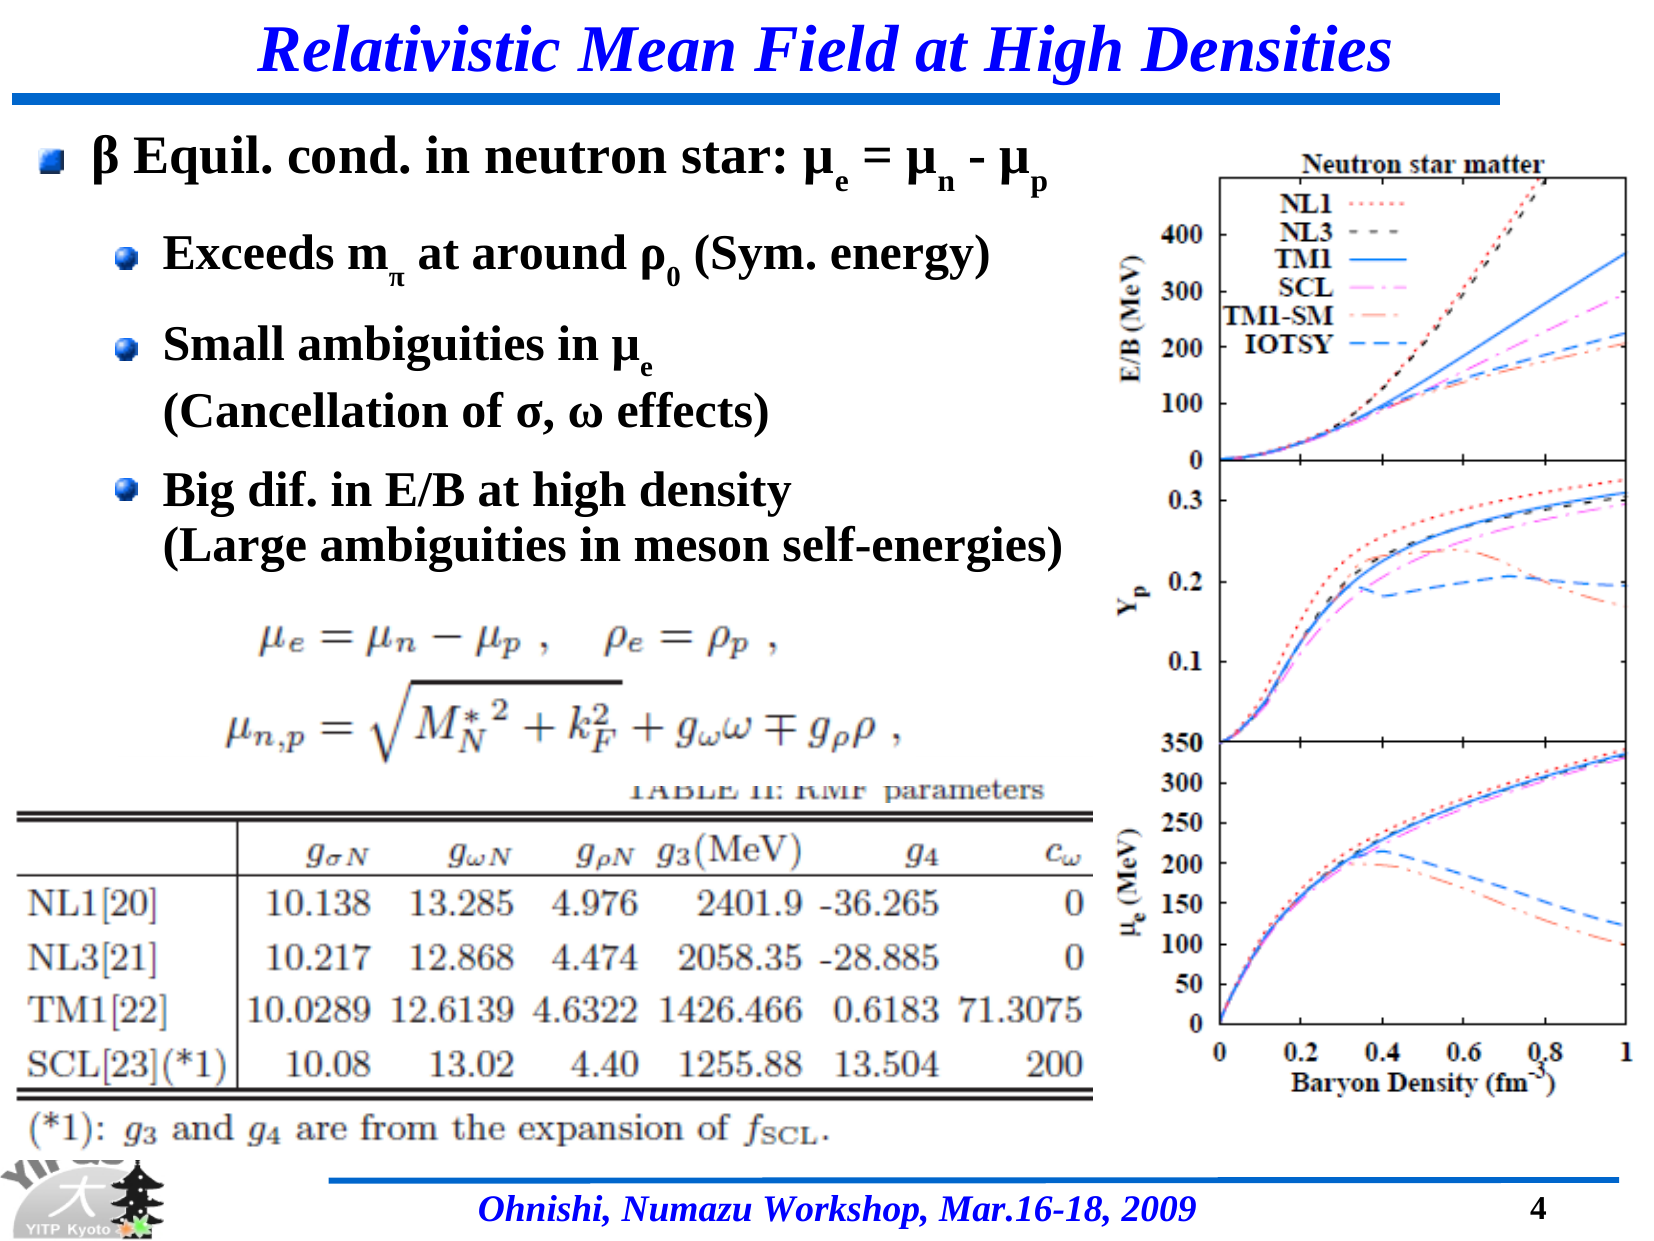

# Relativistic Mean Field at High Densities
β Equil. cond. in neutron star: μe = μn - μp
Exceeds mπ at around ρ0 (Sym. energy)
Small ambiguities in μe
(Cancellation of σ, ω effects)
Big dif. in E/B at high density
(Large ambiguities in meson self-energies)